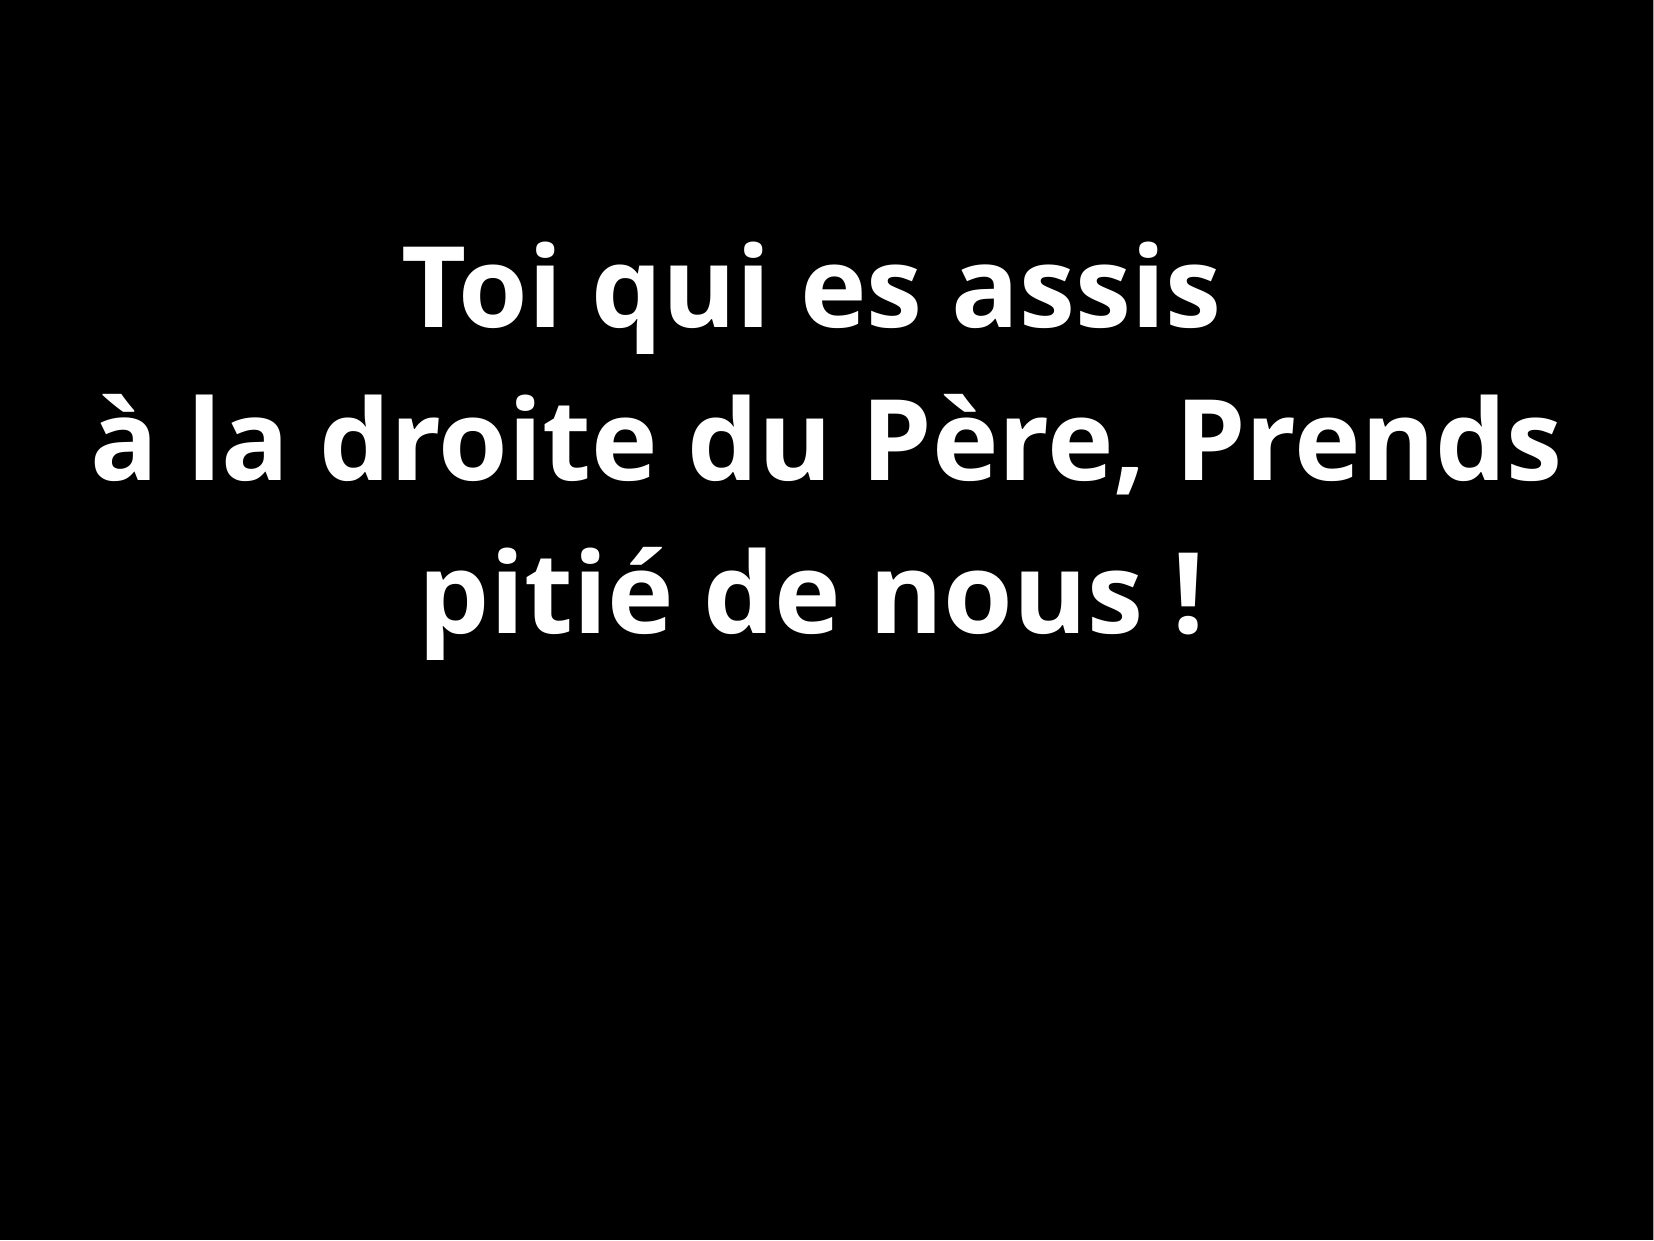

# Toi qui es assis
à la droite du Père, Prends pitié de nous !